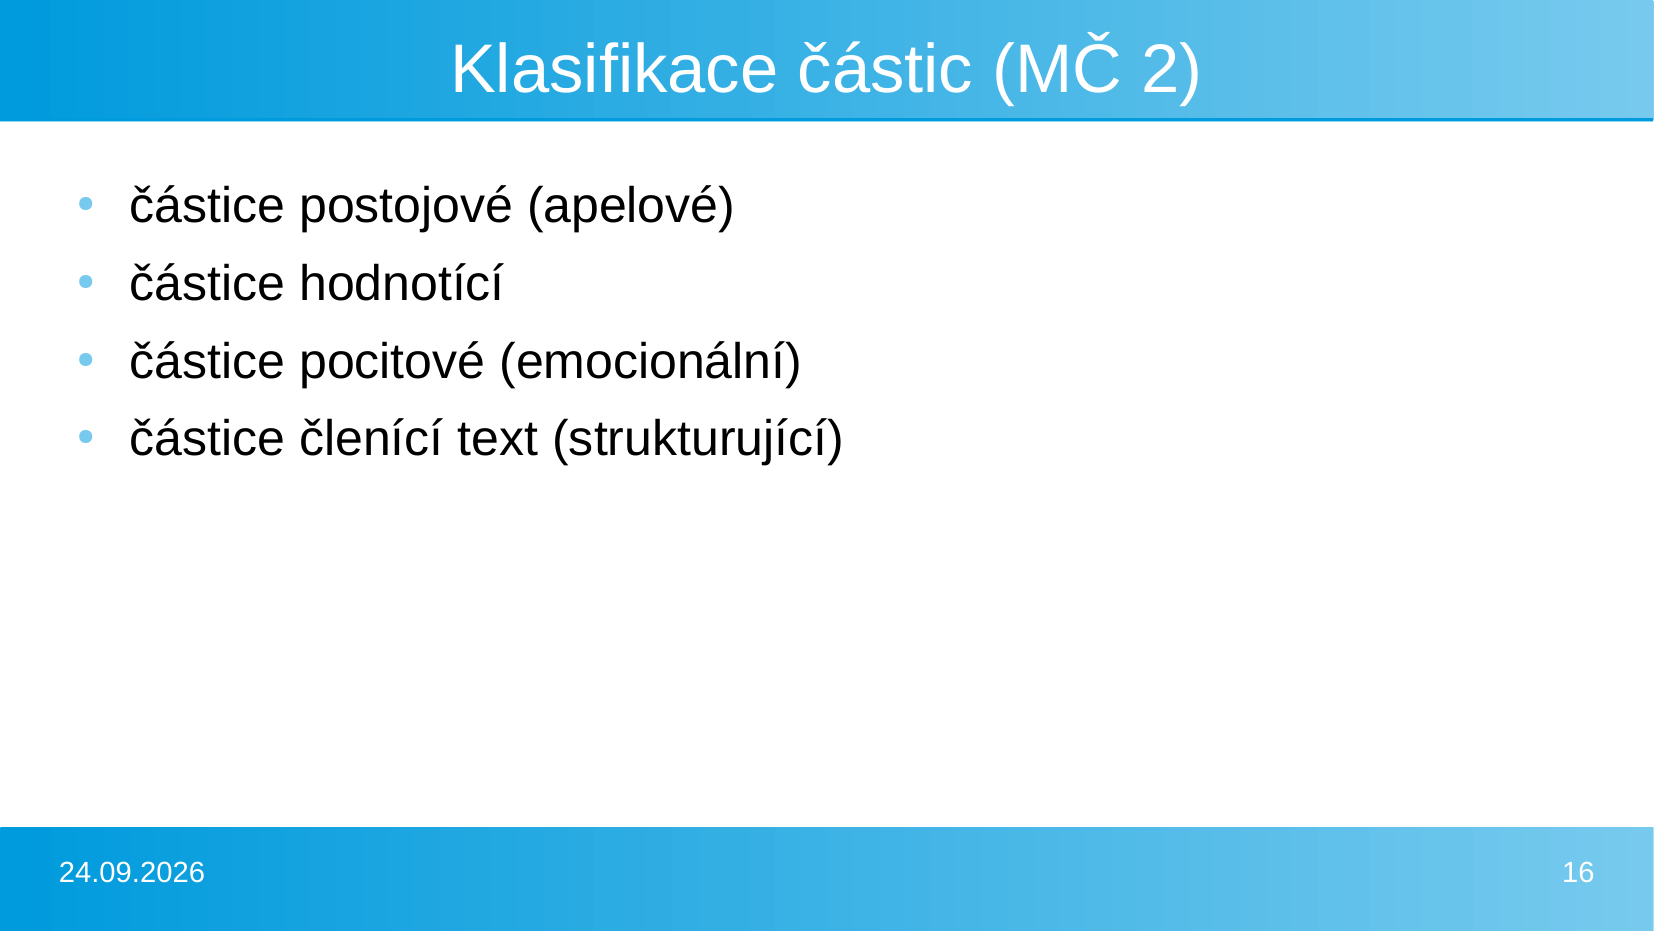

# Klasifikace částic (MČ 2)
částice postojové (apelové)
částice hodnotící
částice pocitové (emocionální)
částice členící text (strukturující)
16